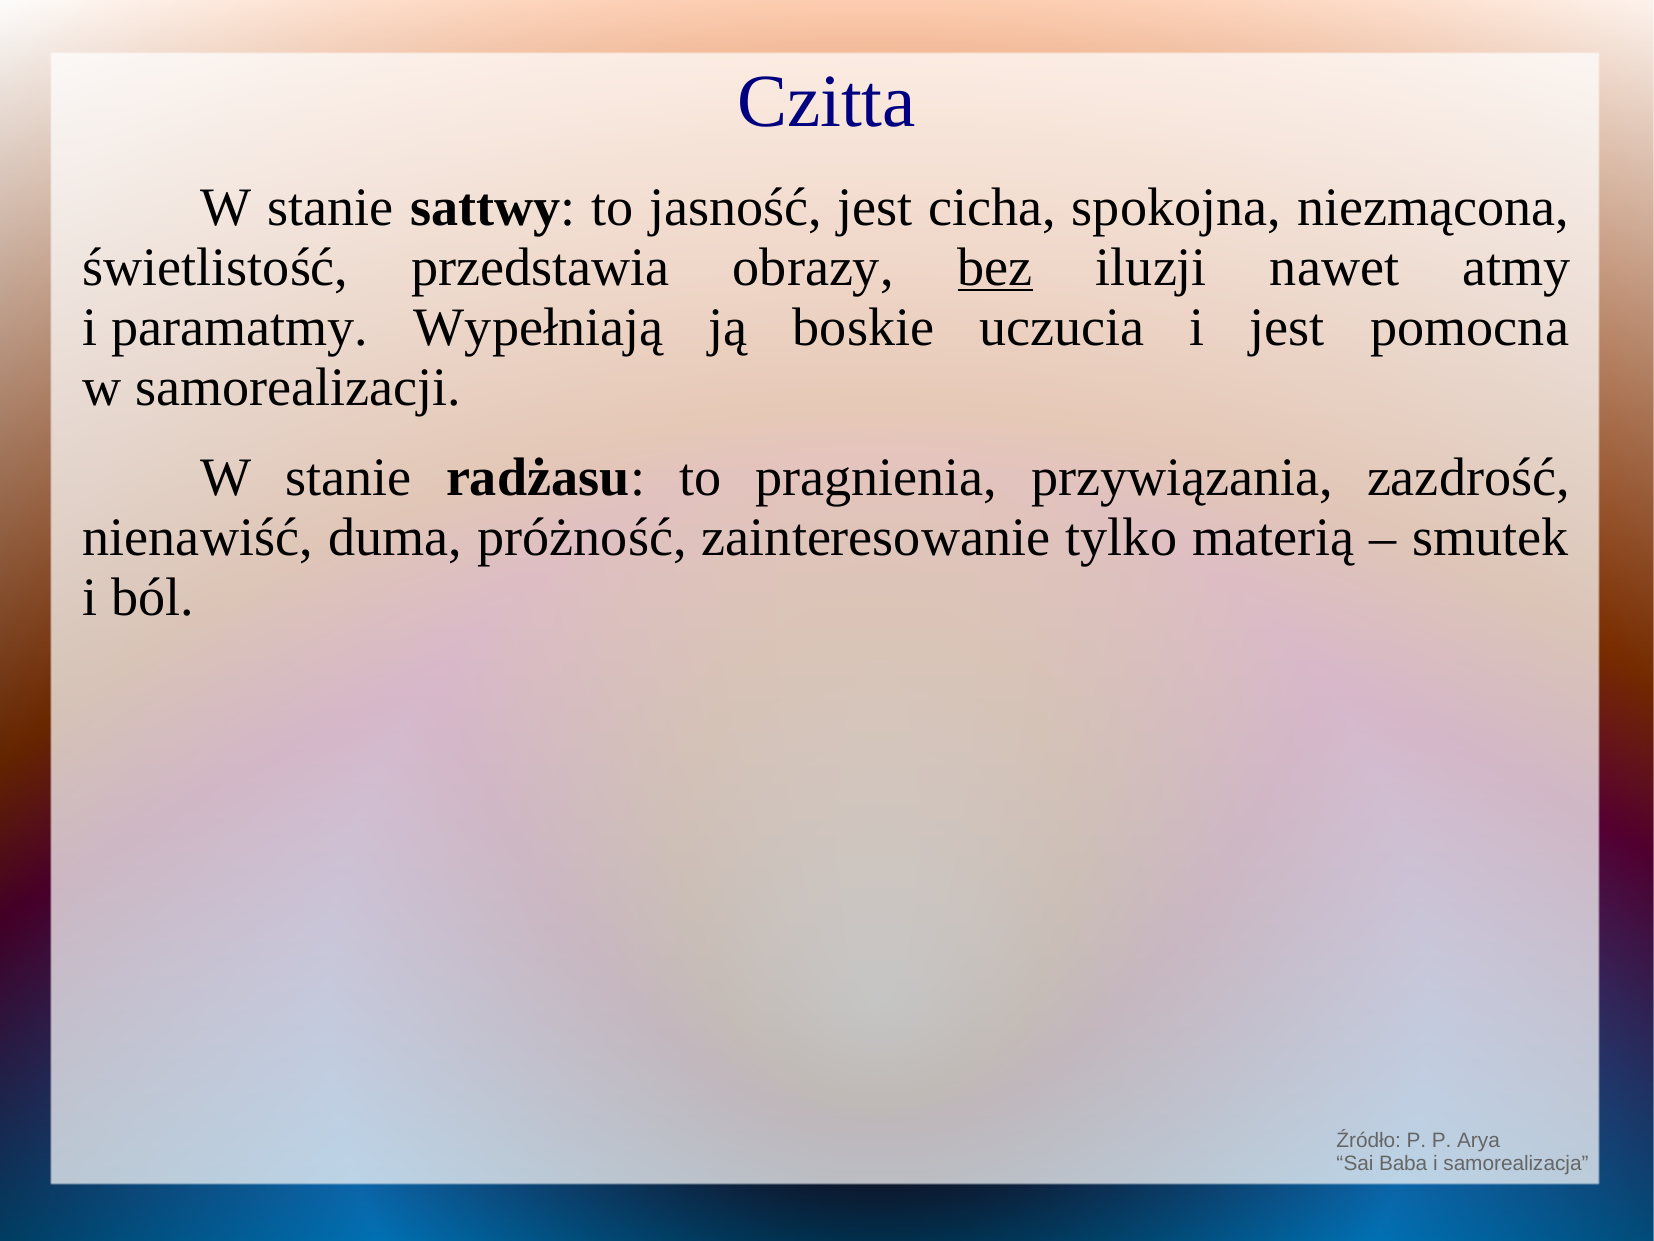

# Czitta
W stanie sattwy: to jasność, jest cicha, spokojna, niezmącona, świetlistość, przedstawia obrazy, bez iluzji nawet atmy i paramatmy. Wypełniają ją boskie uczucia i jest pomocna w samorealizacji.
W stanie radżasu: to pragnienia, przywiązania, zazdrość, nienawiść, duma, próżność, zainteresowanie tylko materią – smutek i ból.
Źródło: P. P. Arya
“Sai Baba i samorealizacja”